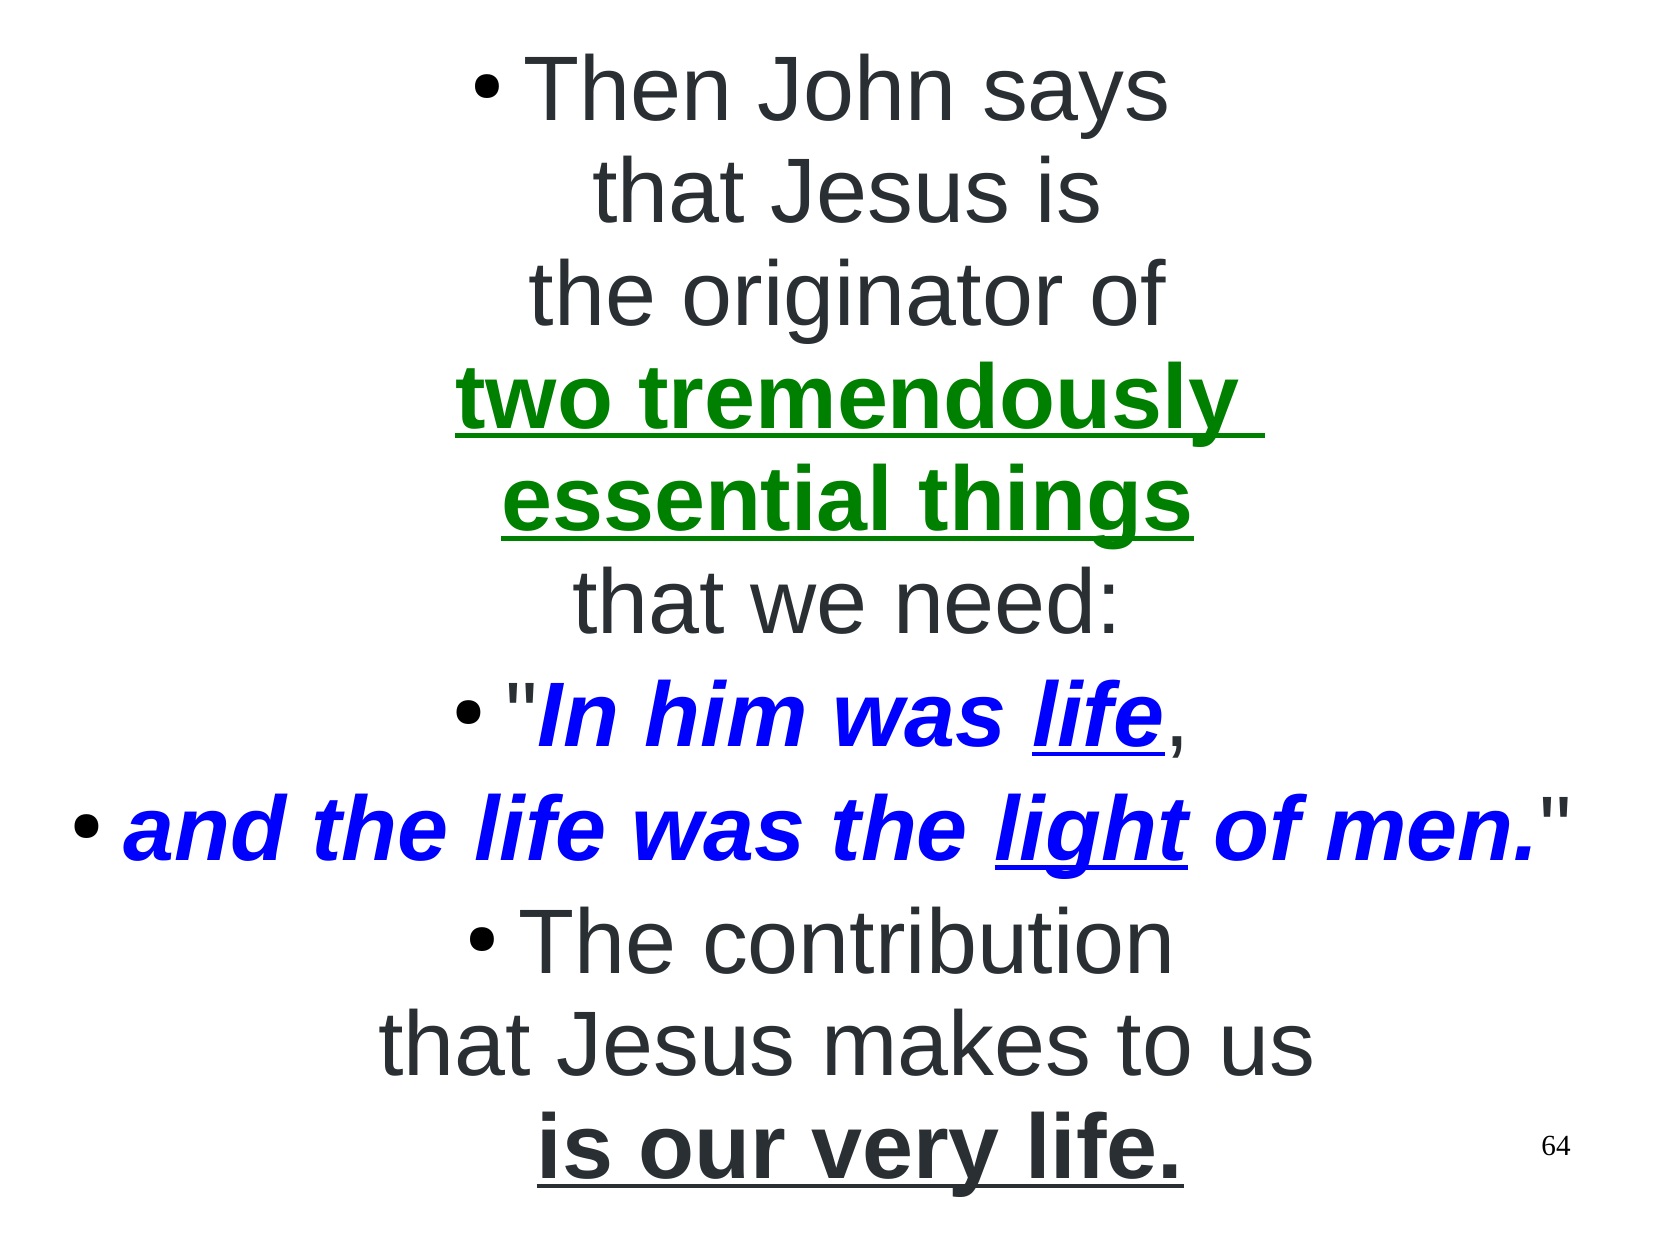

# Then John says that Jesus is the originator of two tremendously essential things that we need:
"In him was life,
and the life was the light of men."
The contribution
that Jesus makes to us
is our very life.
64